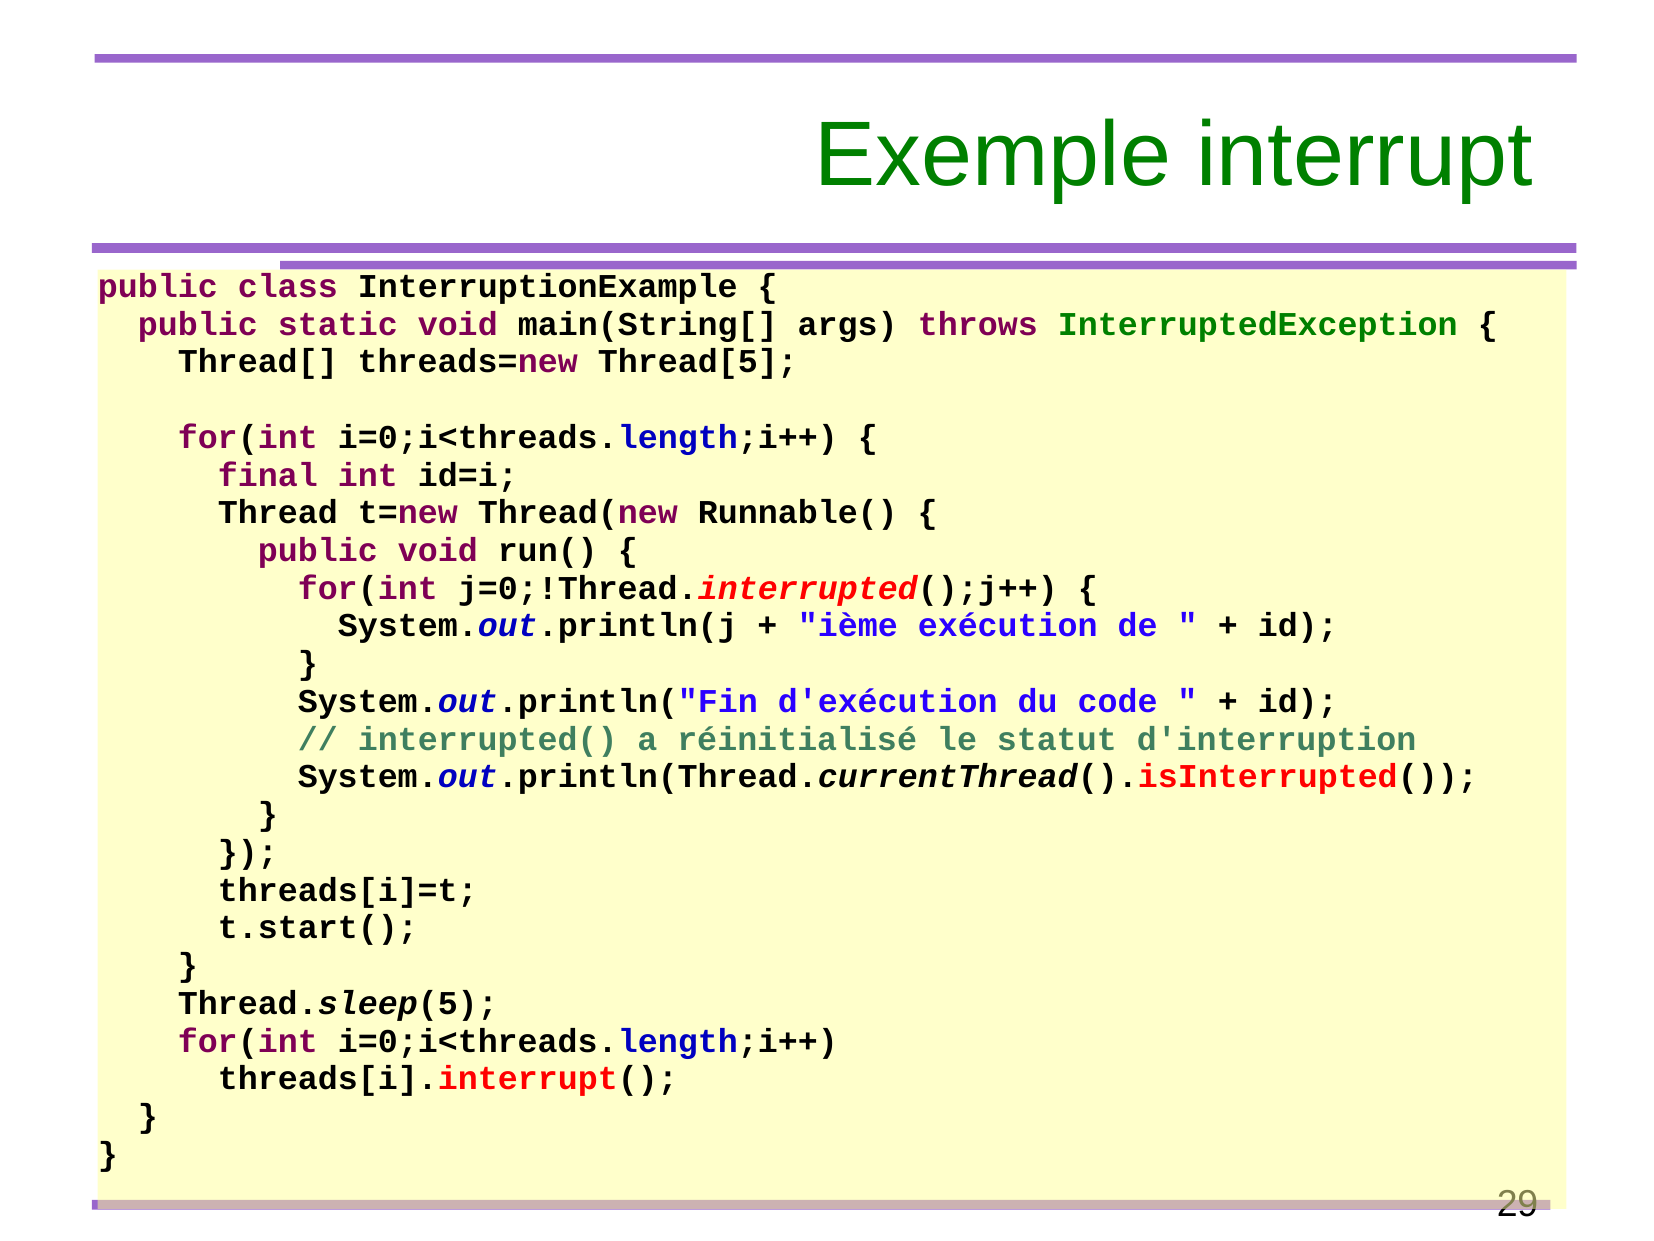

# Exemple interrupt
public class InterruptionExample {
 public static void main(String[] args) throws InterruptedException {
 Thread[] threads=new Thread[5];
 for(int i=0;i<threads.length;i++) {
 final int id=i;
 Thread t=new Thread(new Runnable() {
 public void run() {
 for(int j=0;!Thread.interrupted();j++) {
 System.out.println(j + "ième exécution de " + id);
 }
 System.out.println("Fin d'exécution du code " + id);
 // interrupted() a réinitialisé le statut d'interruption
 System.out.println(Thread.currentThread().isInterrupted());
 }
 });
 threads[i]=t;
 t.start();
 }
 Thread.sleep(5);
 for(int i=0;i<threads.length;i++)
 threads[i].interrupt();
 }
}